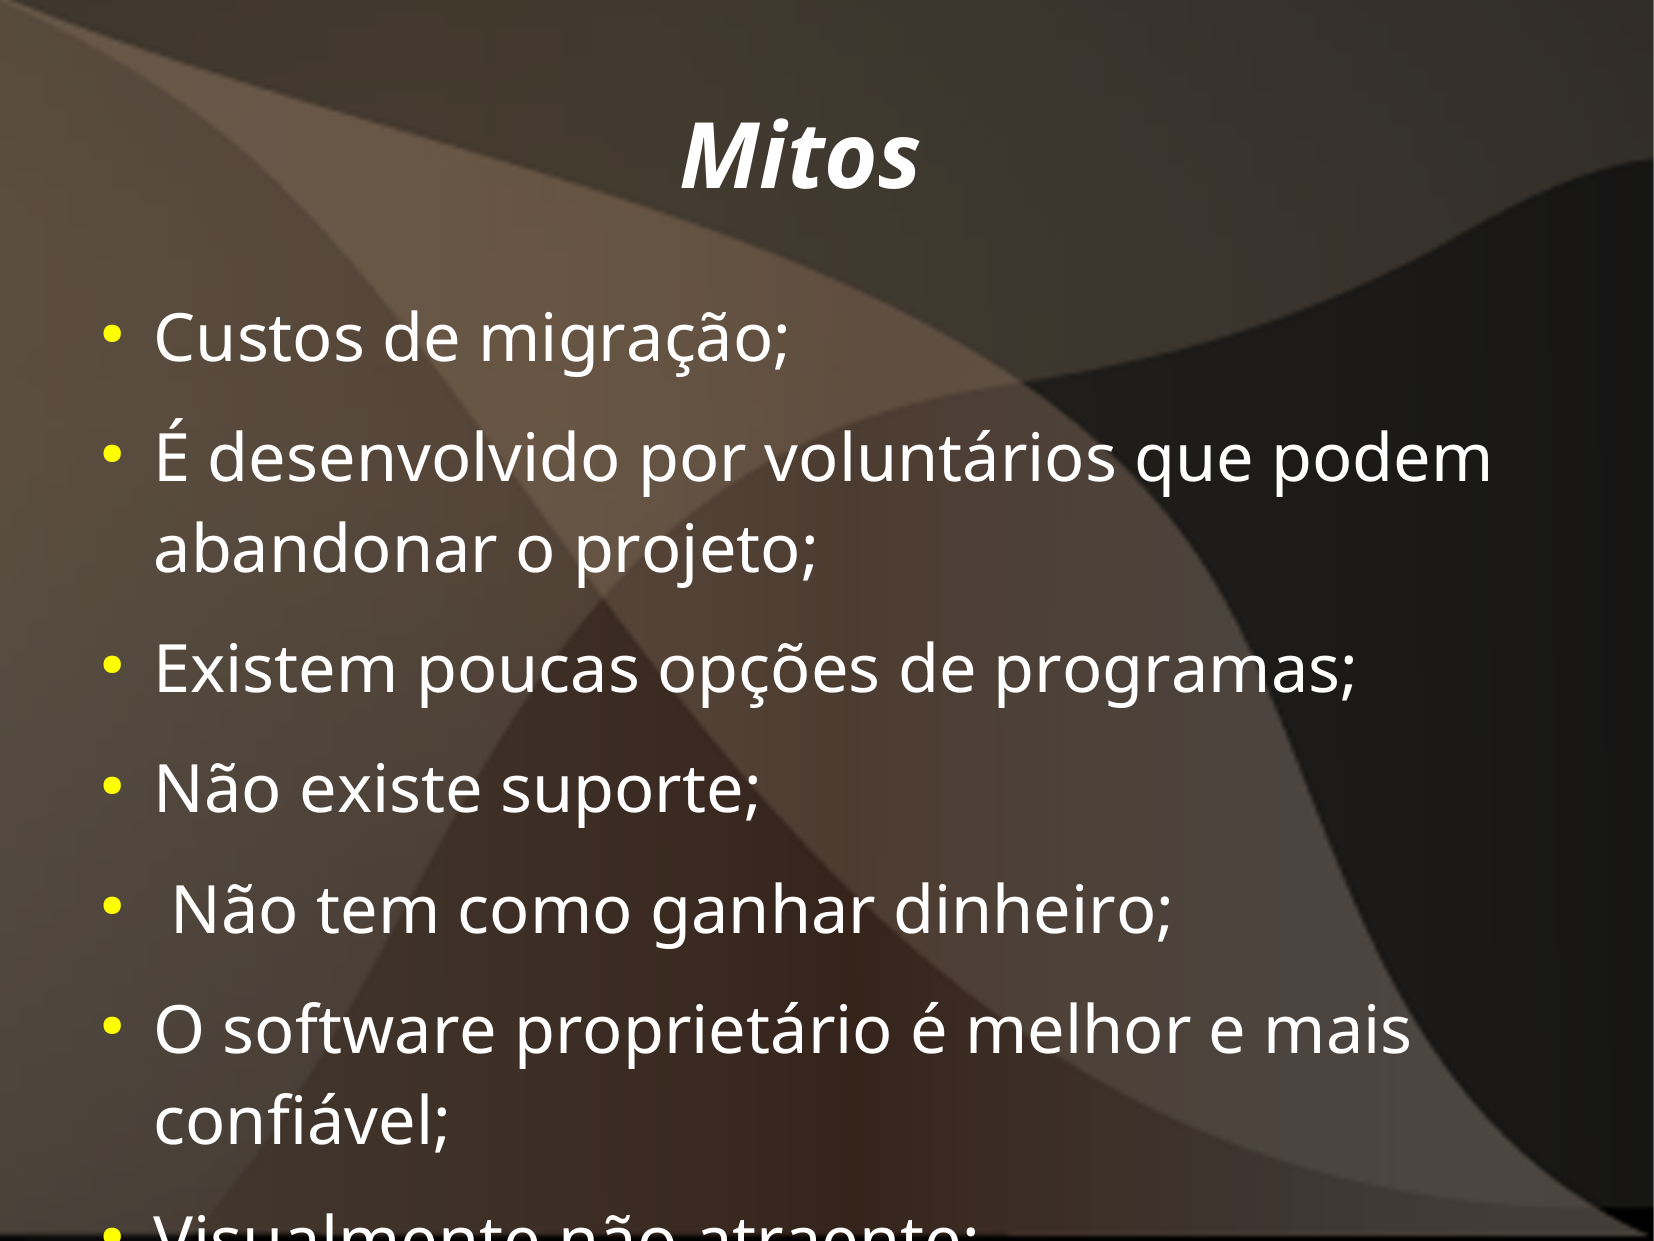

# Mitos
Custos de migração;
É desenvolvido por voluntários que podem abandonar o projeto;
Existem poucas opções de programas;
Não existe suporte;
 Não tem como ganhar dinheiro;
O software proprietário é melhor e mais confiável;
Visualmente não atraente;